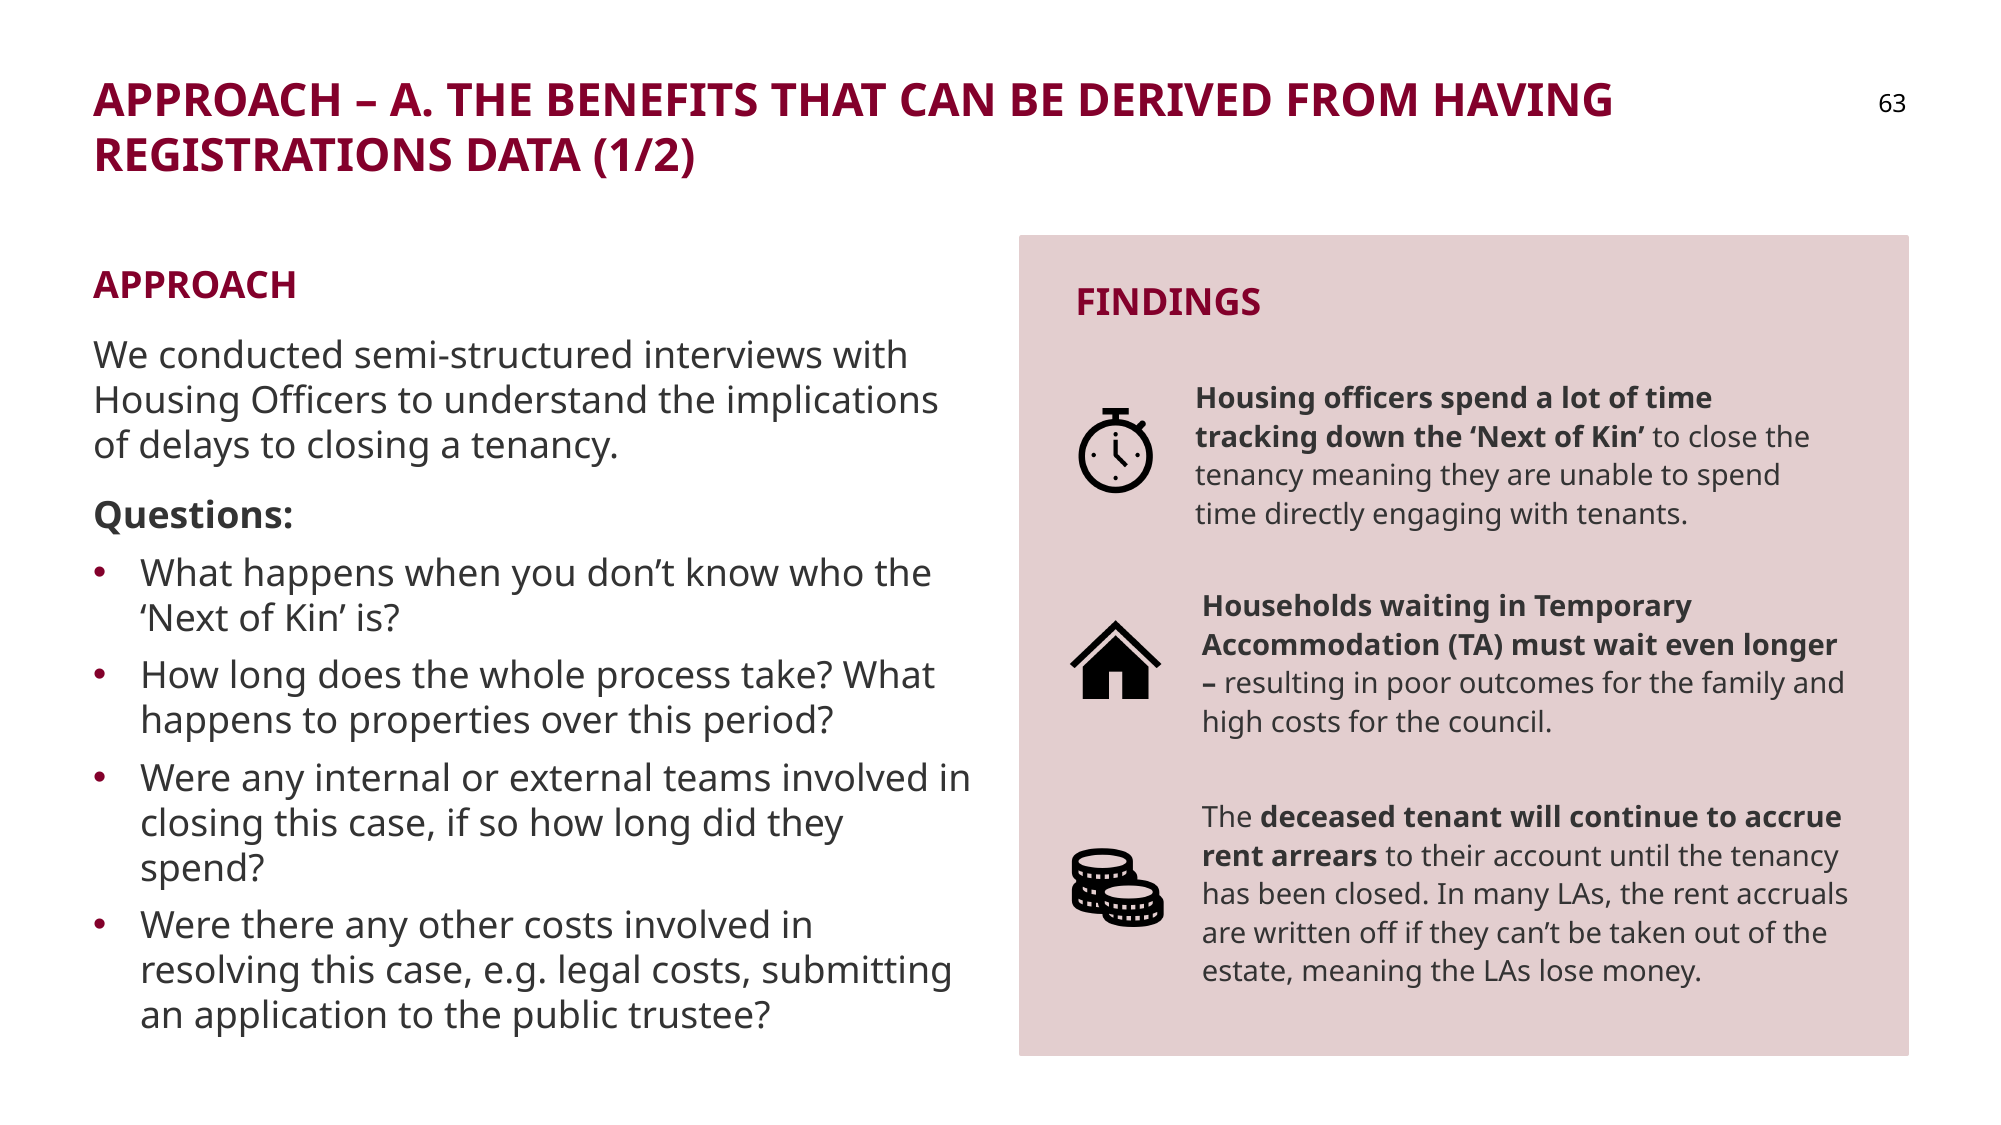

# APPROACH – A. THE BENEFITS THAT CAN BE DERIVED FROM HAVING REGISTRATIONS DATA (1/2)
FINDINGS
APPROACH
We conducted semi-structured interviews with Housing Officers to understand the implications of delays to closing a tenancy.
Questions:
What happens when you don’t know who the ‘Next of Kin’ is?
How long does the whole process take? What happens to properties over this period?
Were any internal or external teams involved in closing this case, if so how long did they spend?
Were there any other costs involved in resolving this case, e.g. legal costs, submitting an application to the public trustee?
Housing officers spend a lot of time tracking down the ‘Next of Kin’ to close the tenancy meaning they are unable to spend time directly engaging with tenants.
Households waiting in Temporary Accommodation (TA) must wait even longer – resulting in poor outcomes for the family and high costs for the council.
The deceased tenant will continue to accrue rent arrears to their account until the tenancy has been closed. In many LAs, the rent accruals are written off if they can’t be taken out of the estate, meaning the LAs lose money.